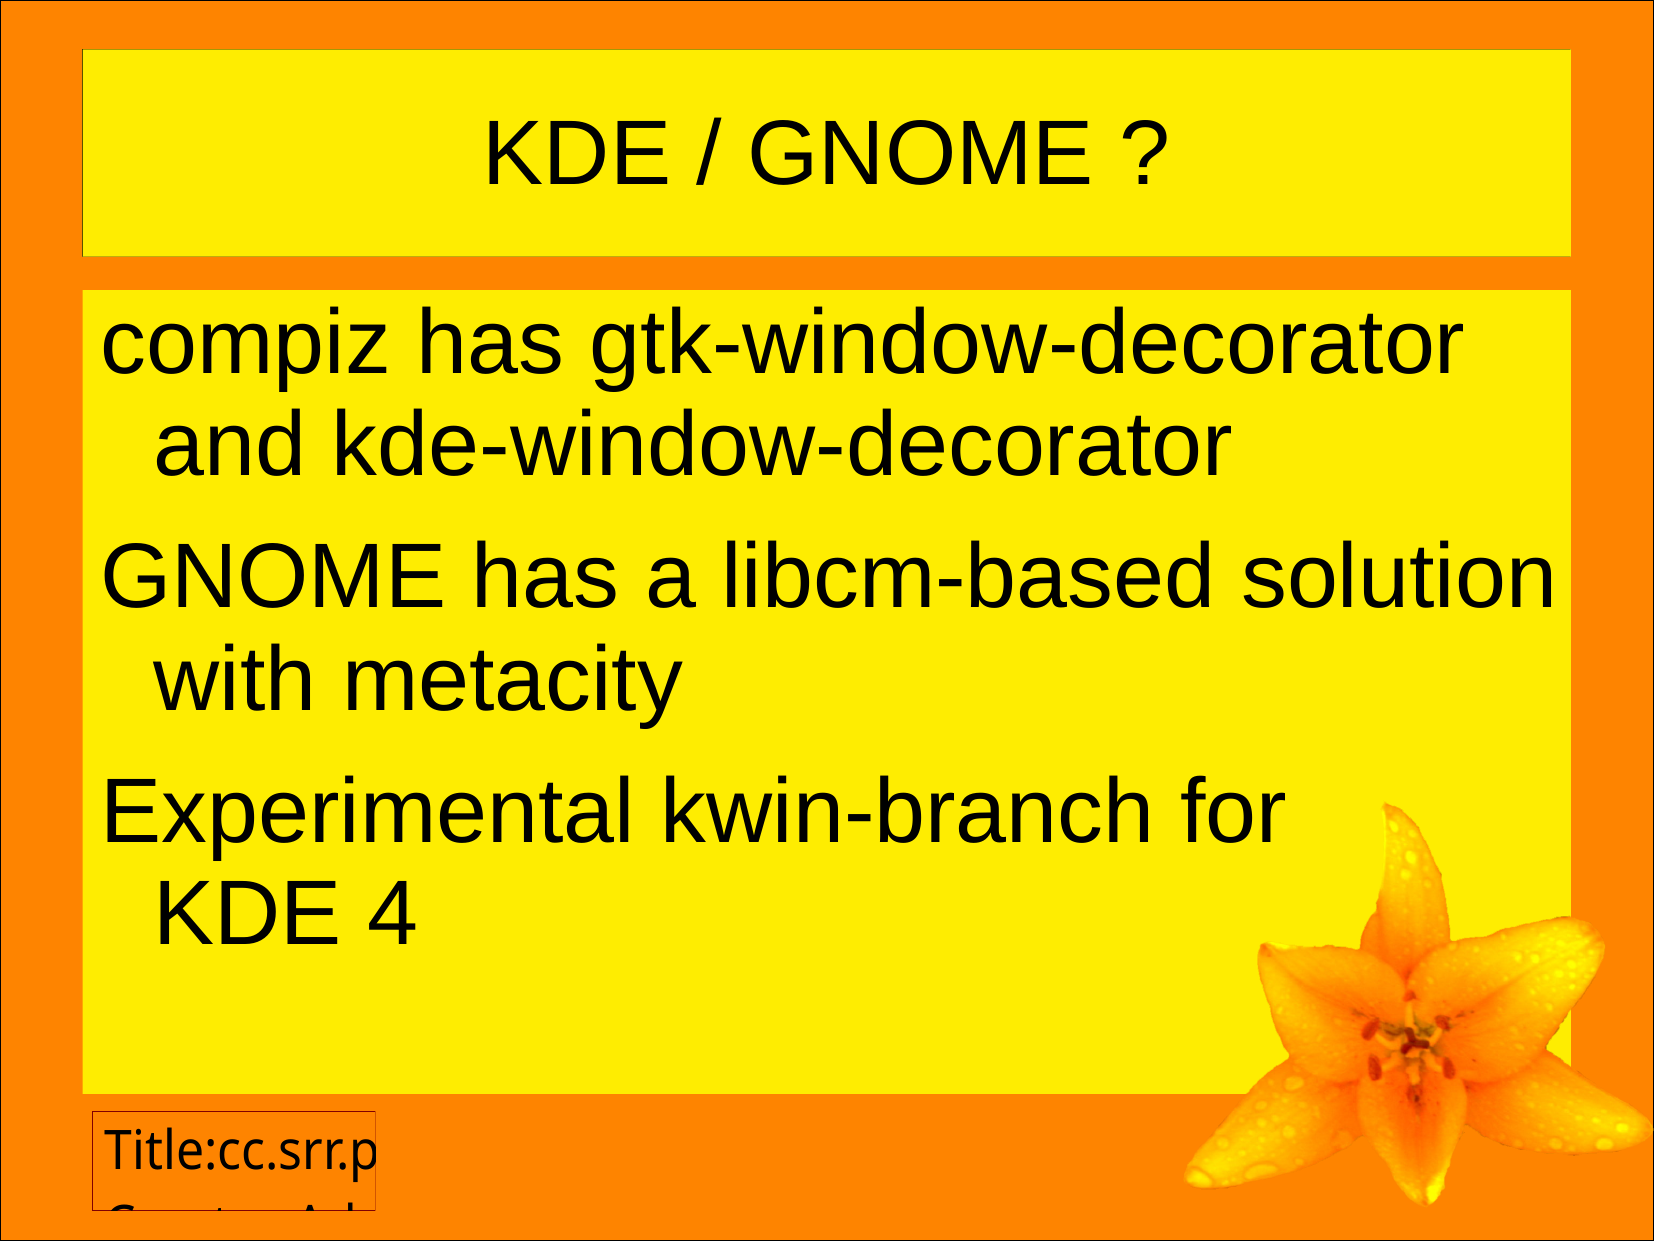

# KDE / GNOME ?
compiz has gtk-window-decorator and kde-window-decorator
GNOME has a libcm-based solution with metacity
Experimental kwin-branch for
KDE 4